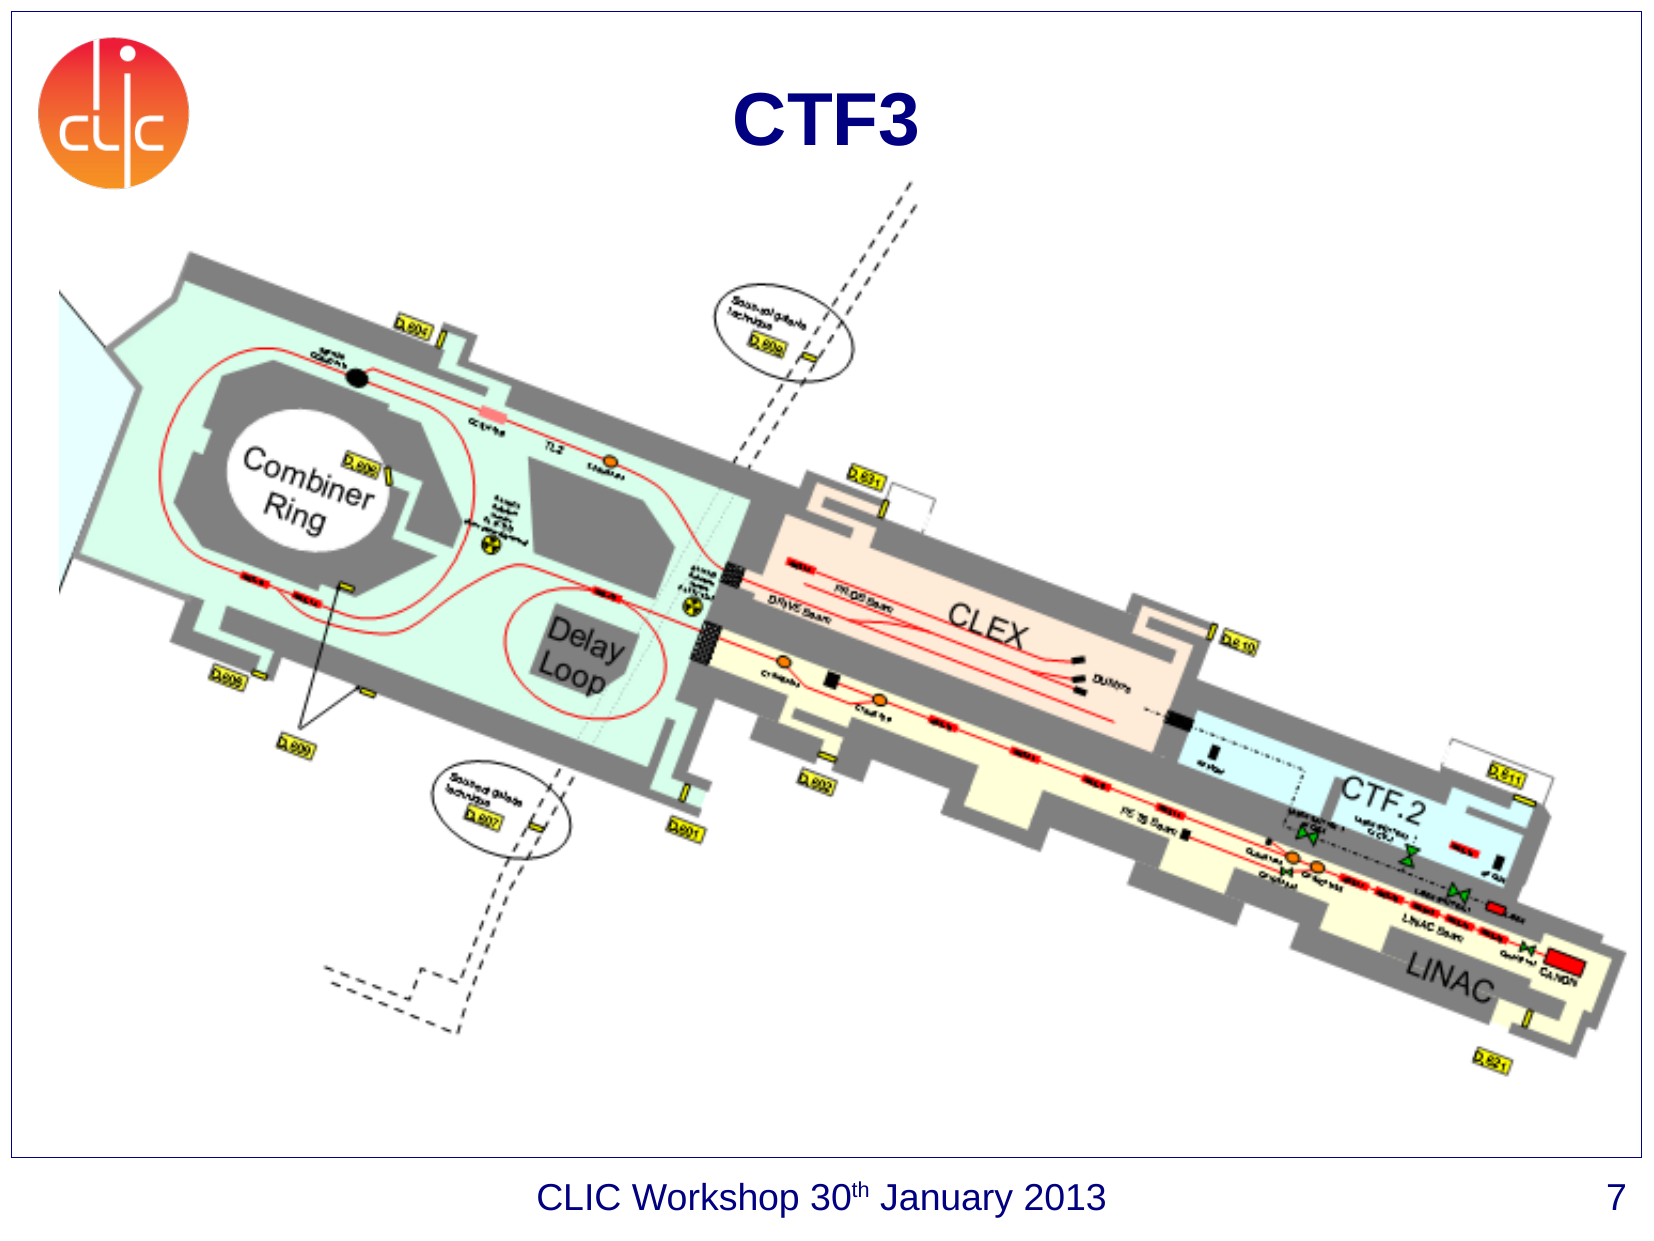

# CTF3
CLIC Workshop 30th January 2013
7